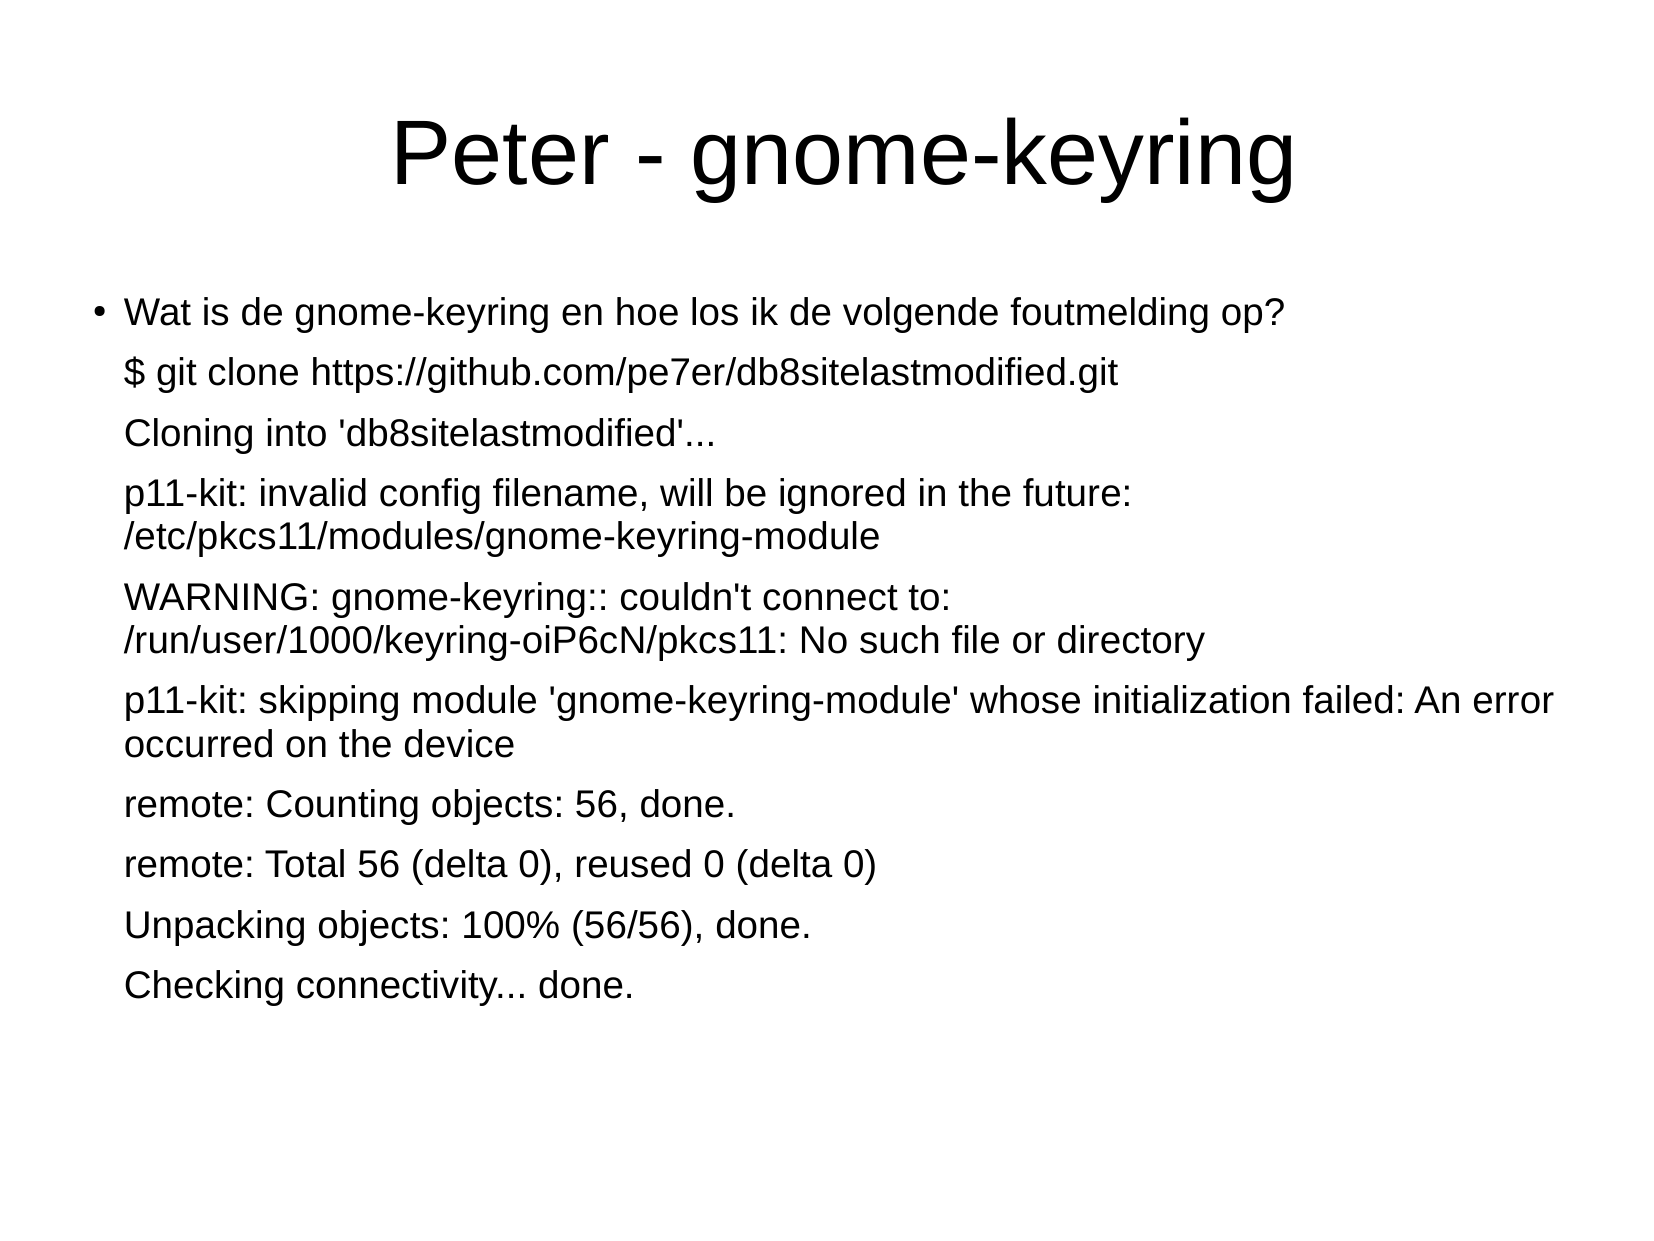

# Peter - gnome-keyring
Wat is de gnome-keyring en hoe los ik de volgende foutmelding op?
$ git clone https://github.com/pe7er/db8sitelastmodified.git
Cloning into 'db8sitelastmodified'...
p11-kit: invalid config filename, will be ignored in the future: /etc/pkcs11/modules/gnome-keyring-module
WARNING: gnome-keyring:: couldn't connect to: /run/user/1000/keyring-oiP6cN/pkcs11: No such file or directory
p11-kit: skipping module 'gnome-keyring-module' whose initialization failed: An error occurred on the device
remote: Counting objects: 56, done.
remote: Total 56 (delta 0), reused 0 (delta 0)
Unpacking objects: 100% (56/56), done.
Checking connectivity... done.